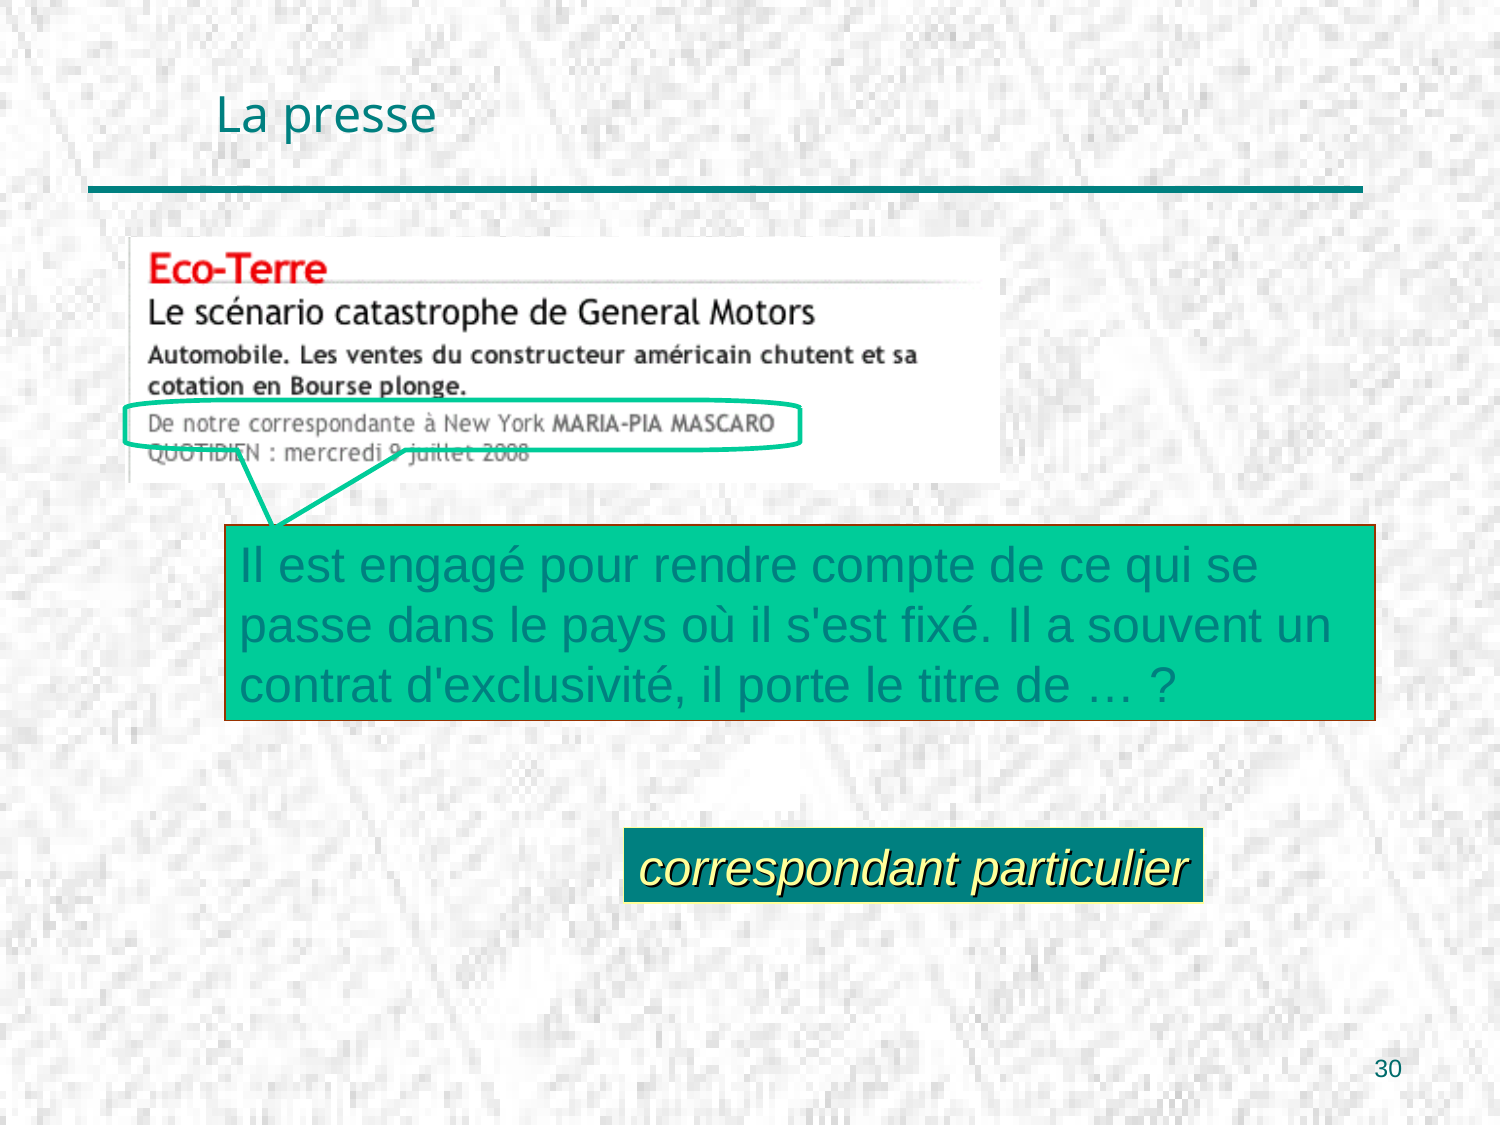

La presse
Il est engagé pour rendre compte de ce qui se passe dans le pays où il s'est fixé. Il a souvent un contrat d'exclusivité, il porte le titre de … ?
correspondant particulier
30